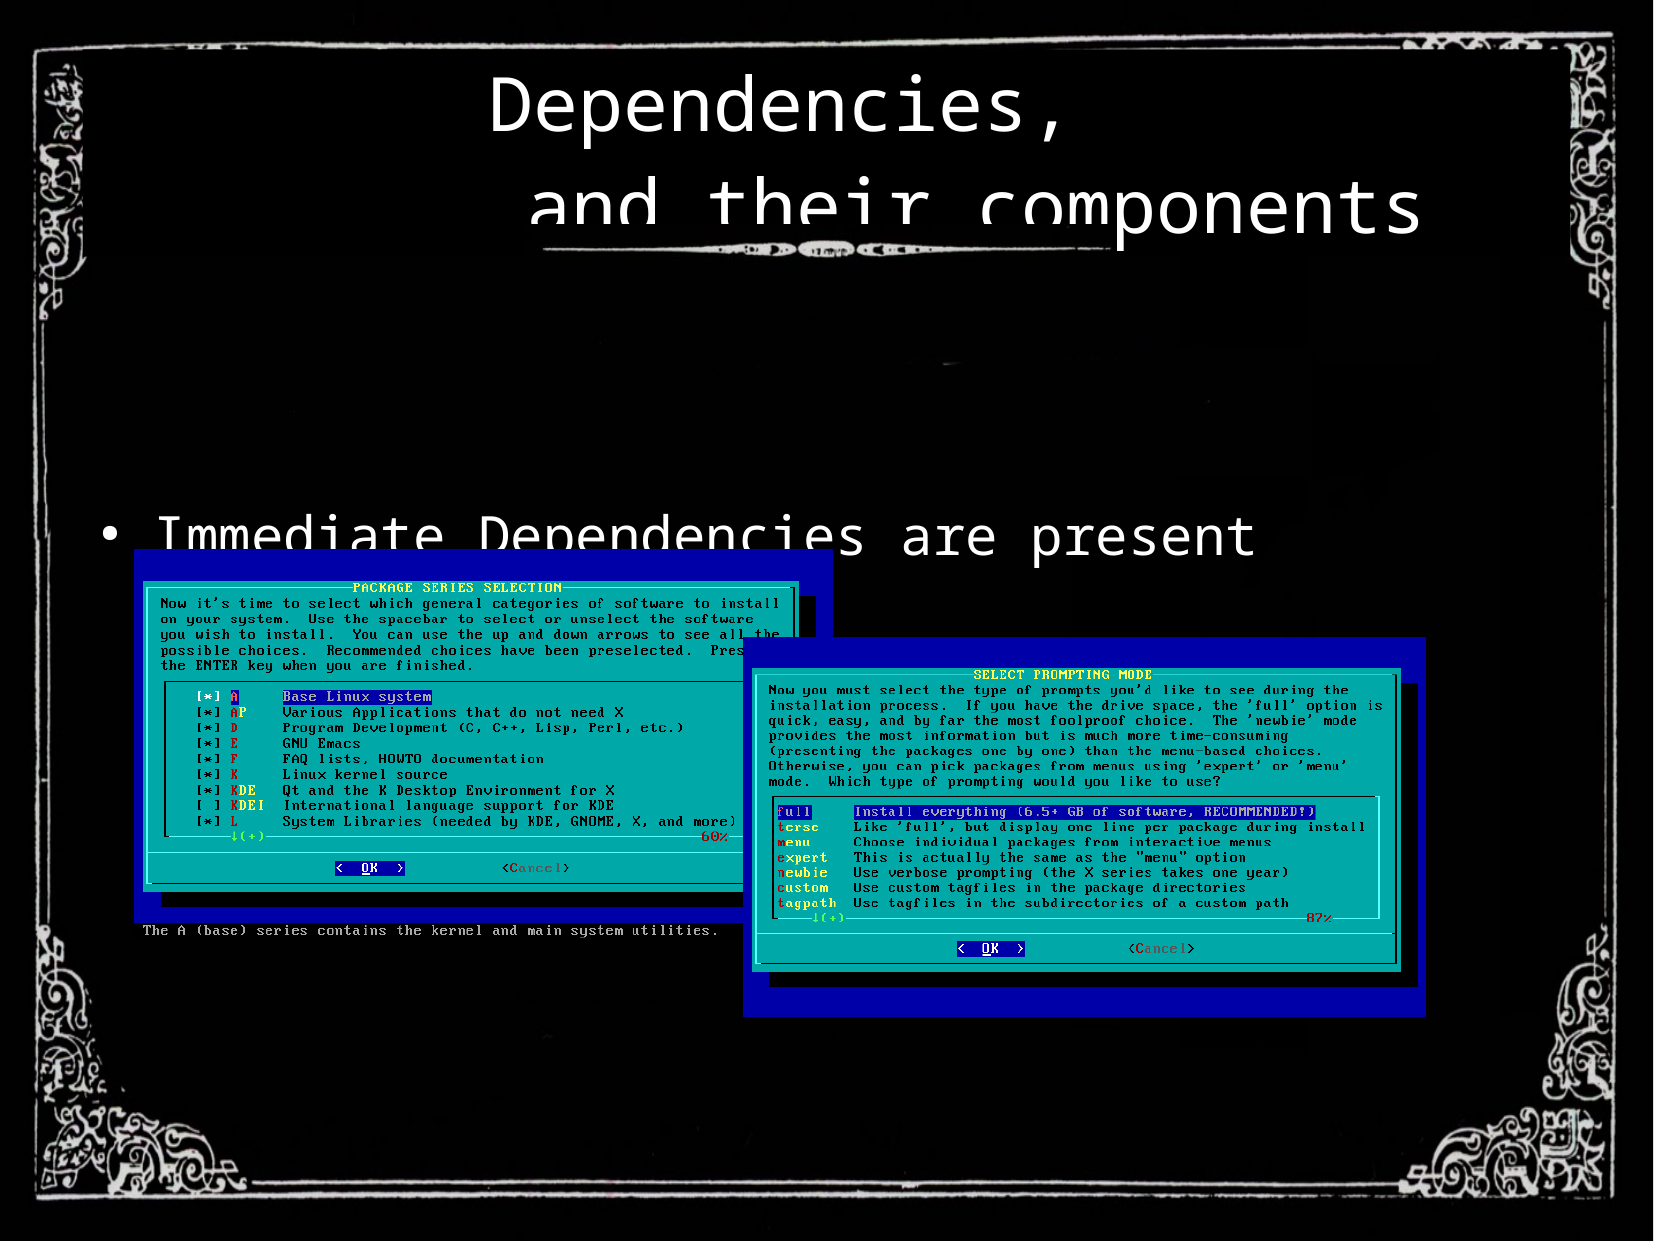

Dependencies,
				and their components
# Immediate Dependencies are present